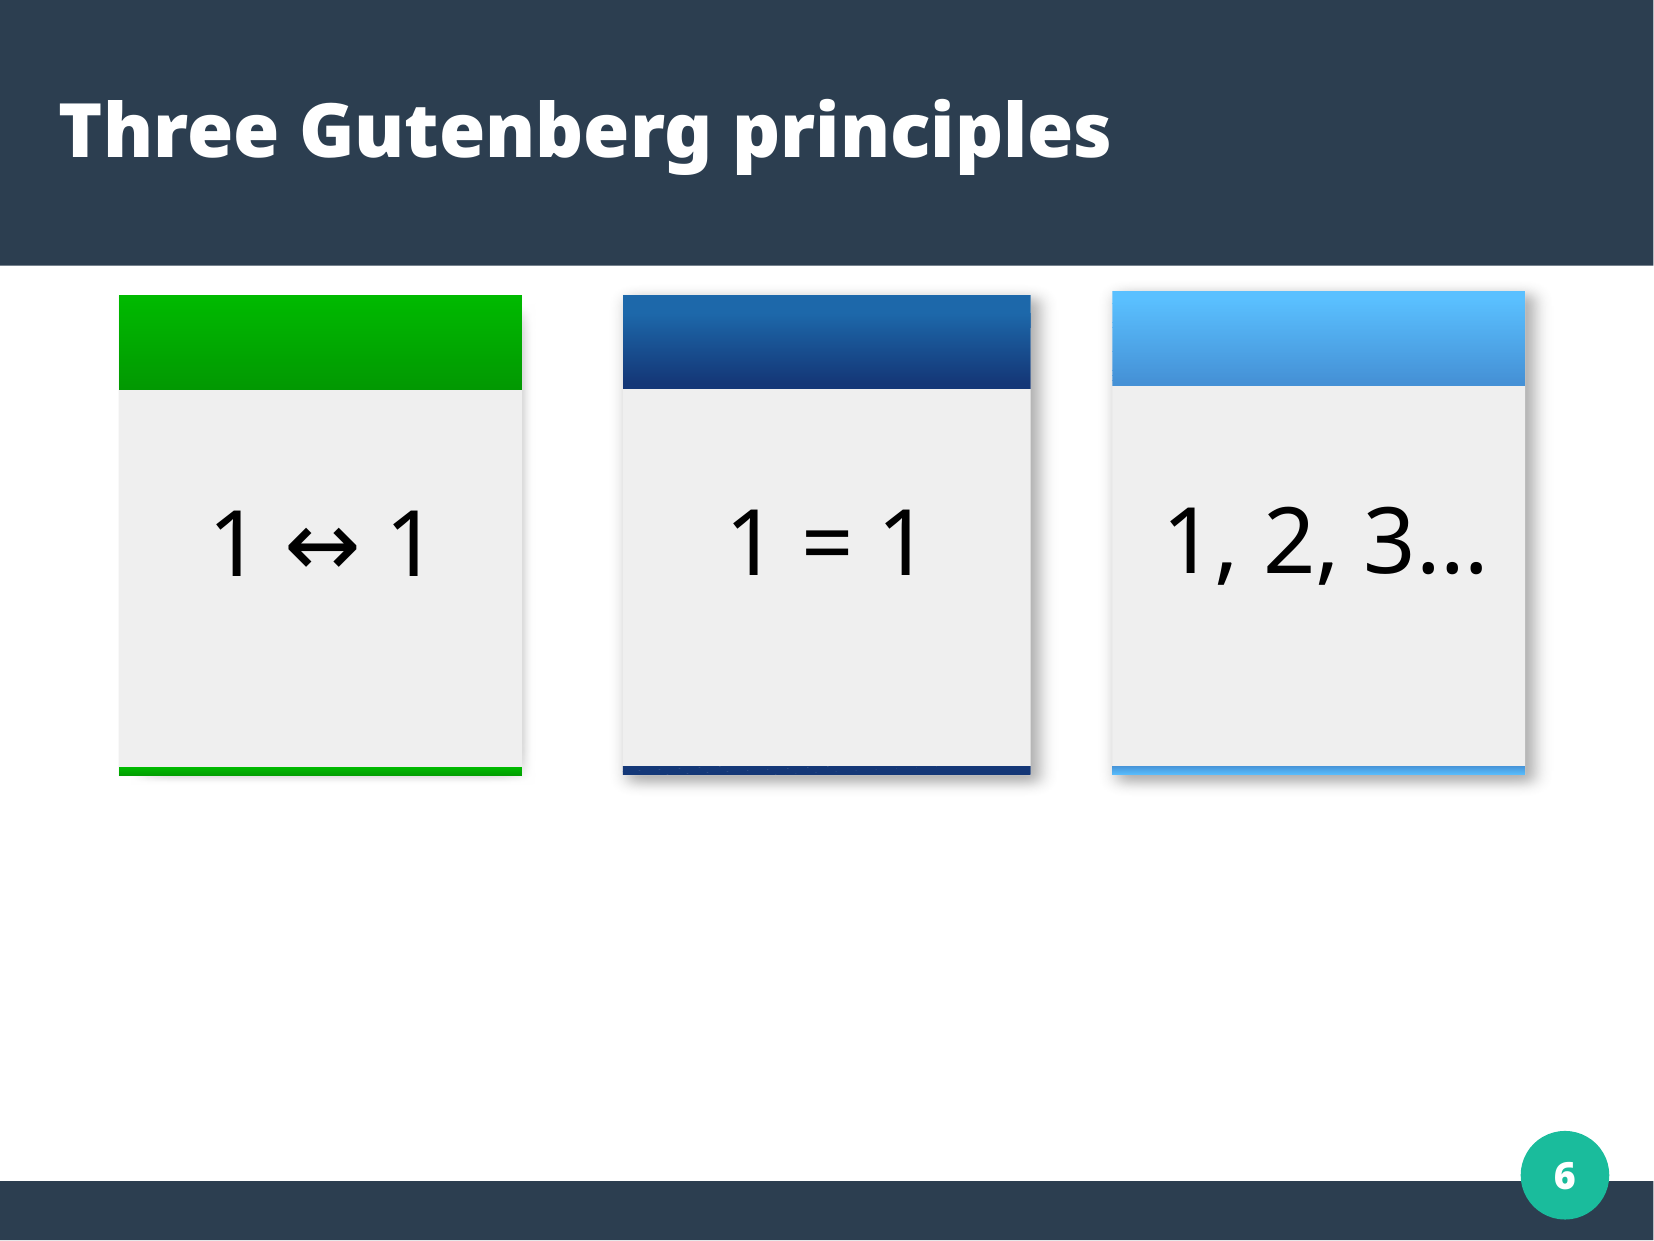

# Three Gutenberg principles
1, 2, 3…
1 = 1
1 ↔ 1
6